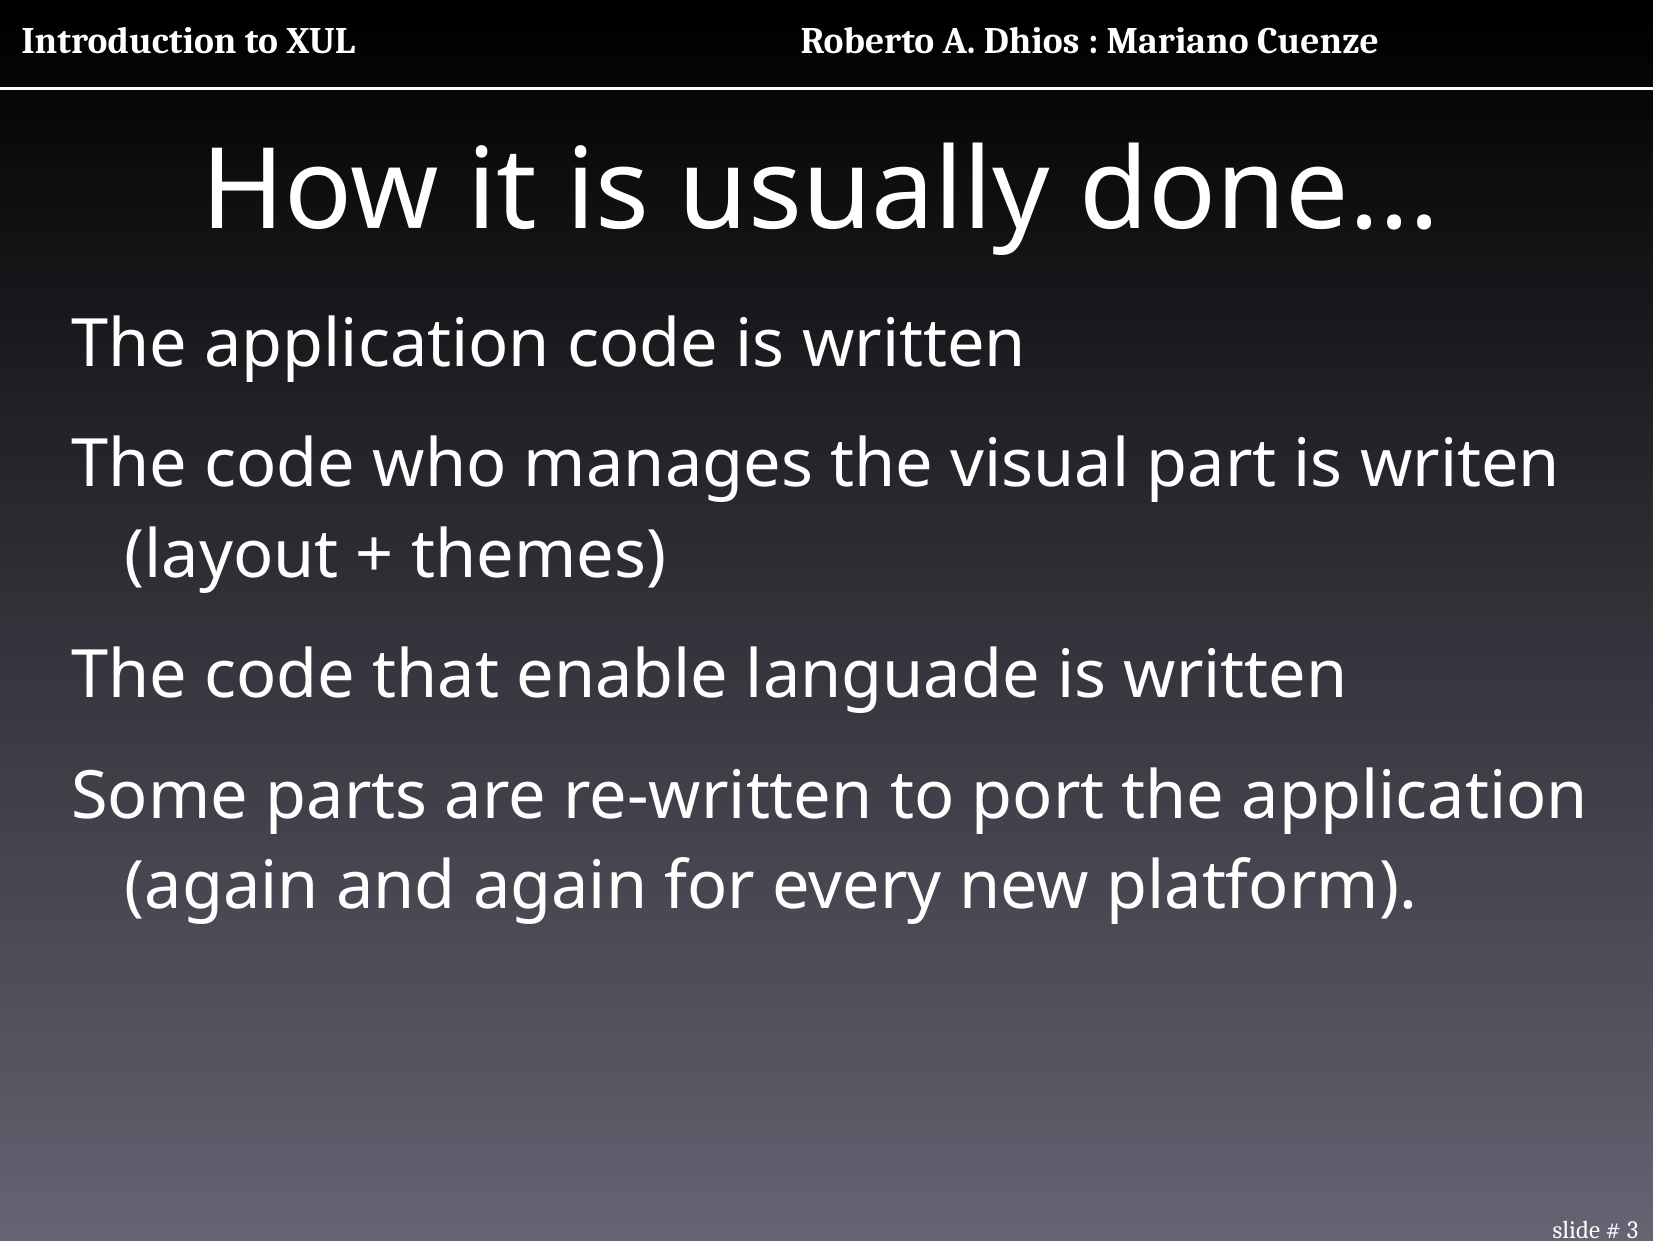

Introduction to XUL						 Roberto A. Dhios : Mariano Cuenze
# How it is usually done...
The application code is written
The code who manages the visual part is writen (layout + themes)
The code that enable languade is written
Some parts are re-written to port the application (again and again for every new platform).